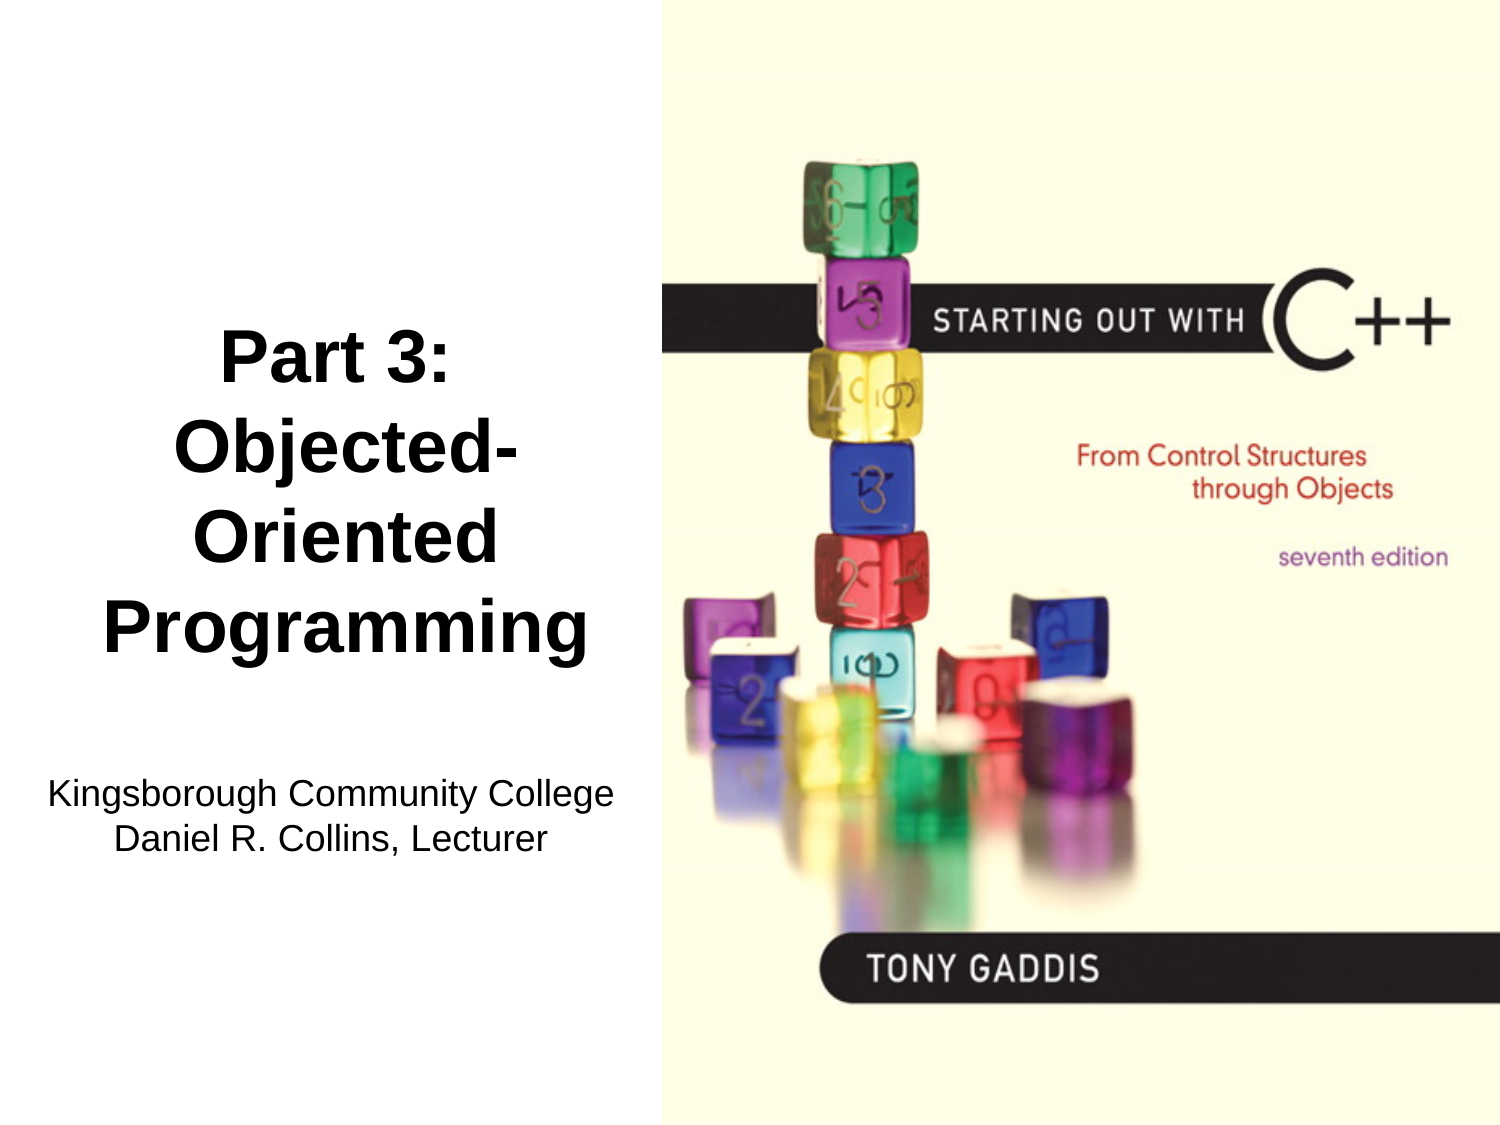

Part 3:
Objected-Oriented Programming
Kingsborough Community College
Daniel R. Collins, Lecturer